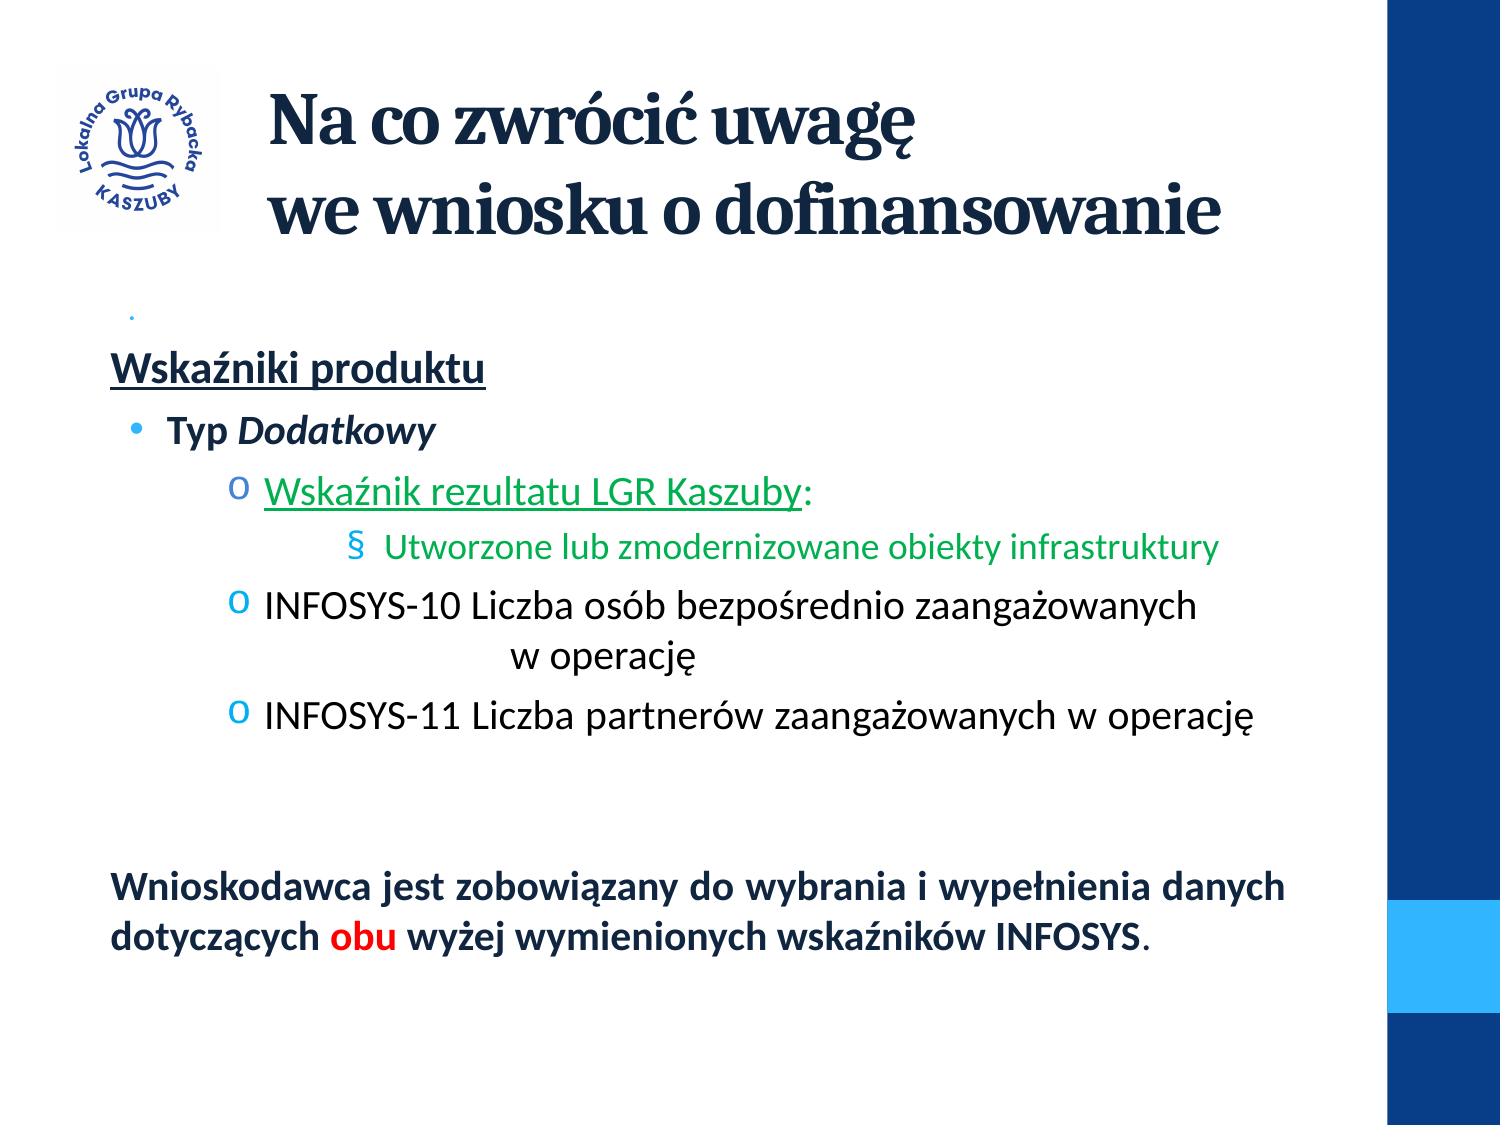

# Na co zwrócić uwagę we wniosku o dofinansowanie
Wskaźniki produktu
Typ Dodatkowy
Wskaźnik rezultatu LGR Kaszuby:
Utworzone lub zmodernizowane obiekty infrastruktury
INFOSYS-10 Liczba osób bezpośrednio zaangażowanych w operację
INFOSYS-11 Liczba partnerów zaangażowanych w operację
Wnioskodawca jest zobowiązany do wybrania i wypełnienia danych dotyczących obu wyżej wymienionych wskaźników INFOSYS.